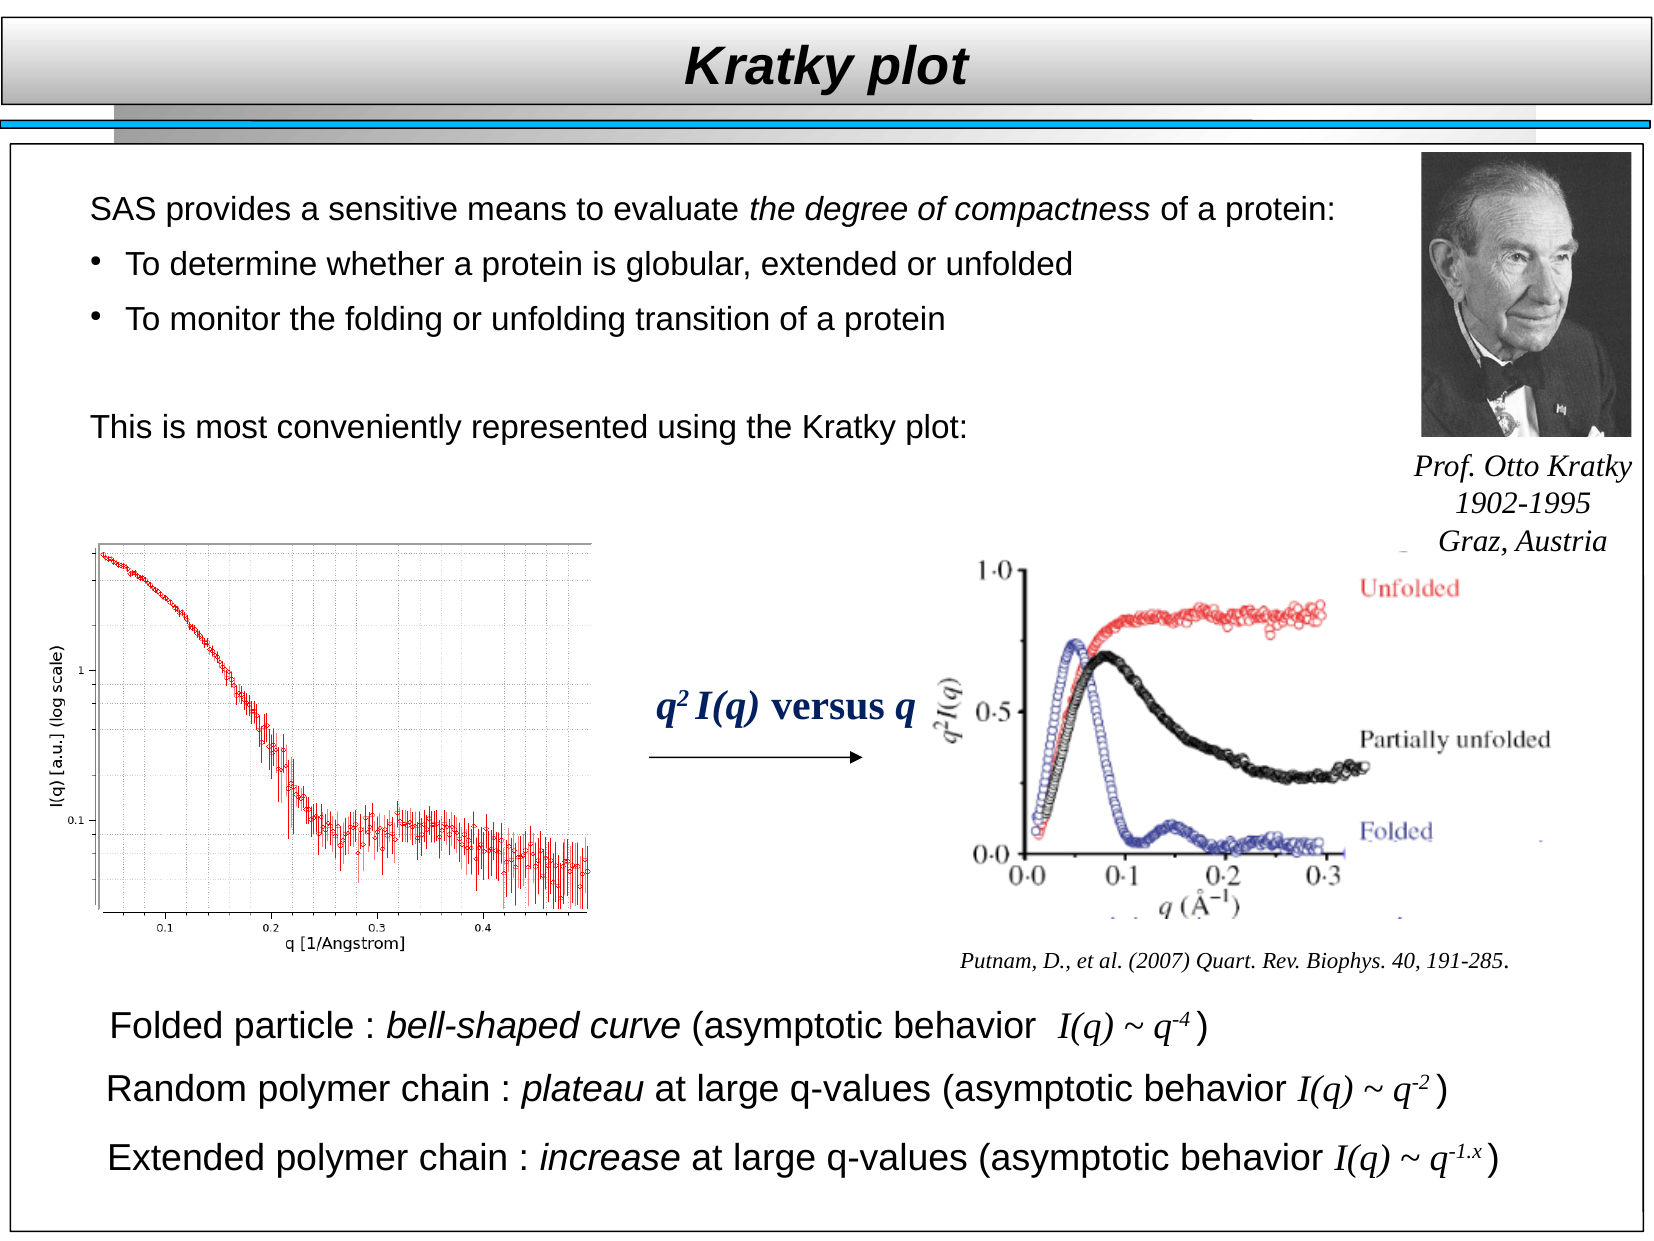

Kratky plot
Prof. Otto Kratky
1902-1995
Graz, Austria
SAS provides a sensitive means to evaluate the degree of compactness of a protein:
To determine whether a protein is globular, extended or unfolded
To monitor the folding or unfolding transition of a protein
This is most conveniently represented using the Kratky plot:
q2 I(q) versus q
Putnam, D., et al. (2007) Quart. Rev. Biophys. 40, 191-285.
Folded particle : bell-shaped curve (asymptotic behavior I(q) ~ q-4 )
Random polymer chain : plateau at large q-values (asymptotic behavior I(q) ~ q-2 )
Extended polymer chain : increase at large q-values (asymptotic behavior I(q) ~ q-1.x )